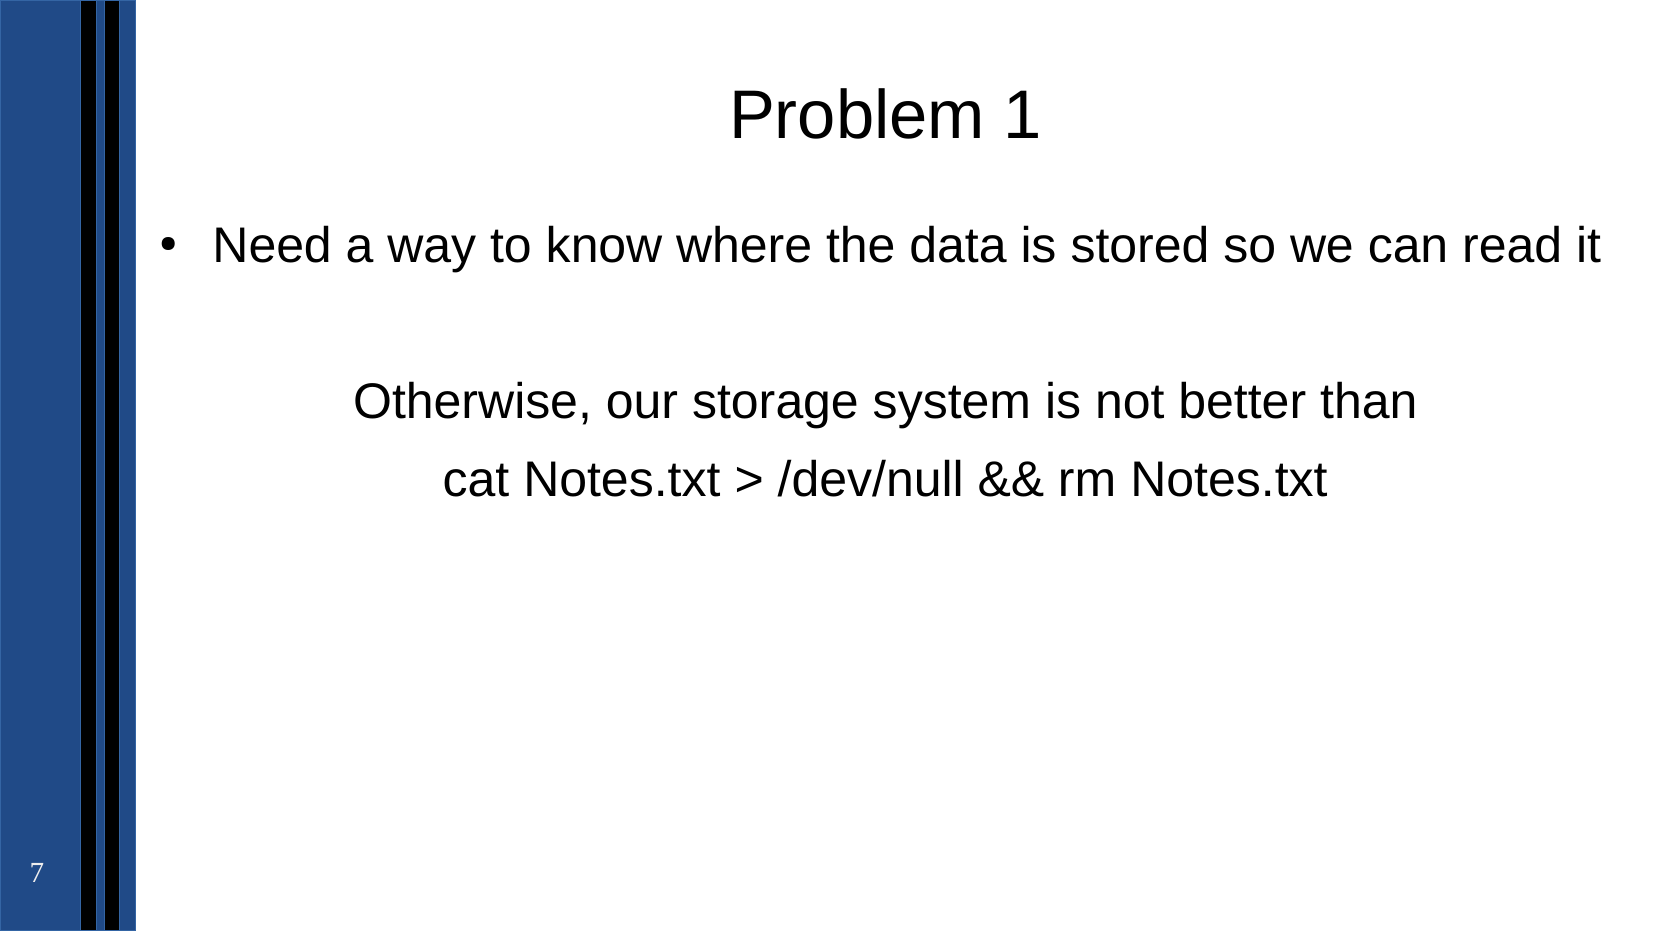

# Problem 1
Need a way to know where the data is stored so we can read it
Otherwise, our storage system is not better than
cat Notes.txt > /dev/null && rm Notes.txt
7